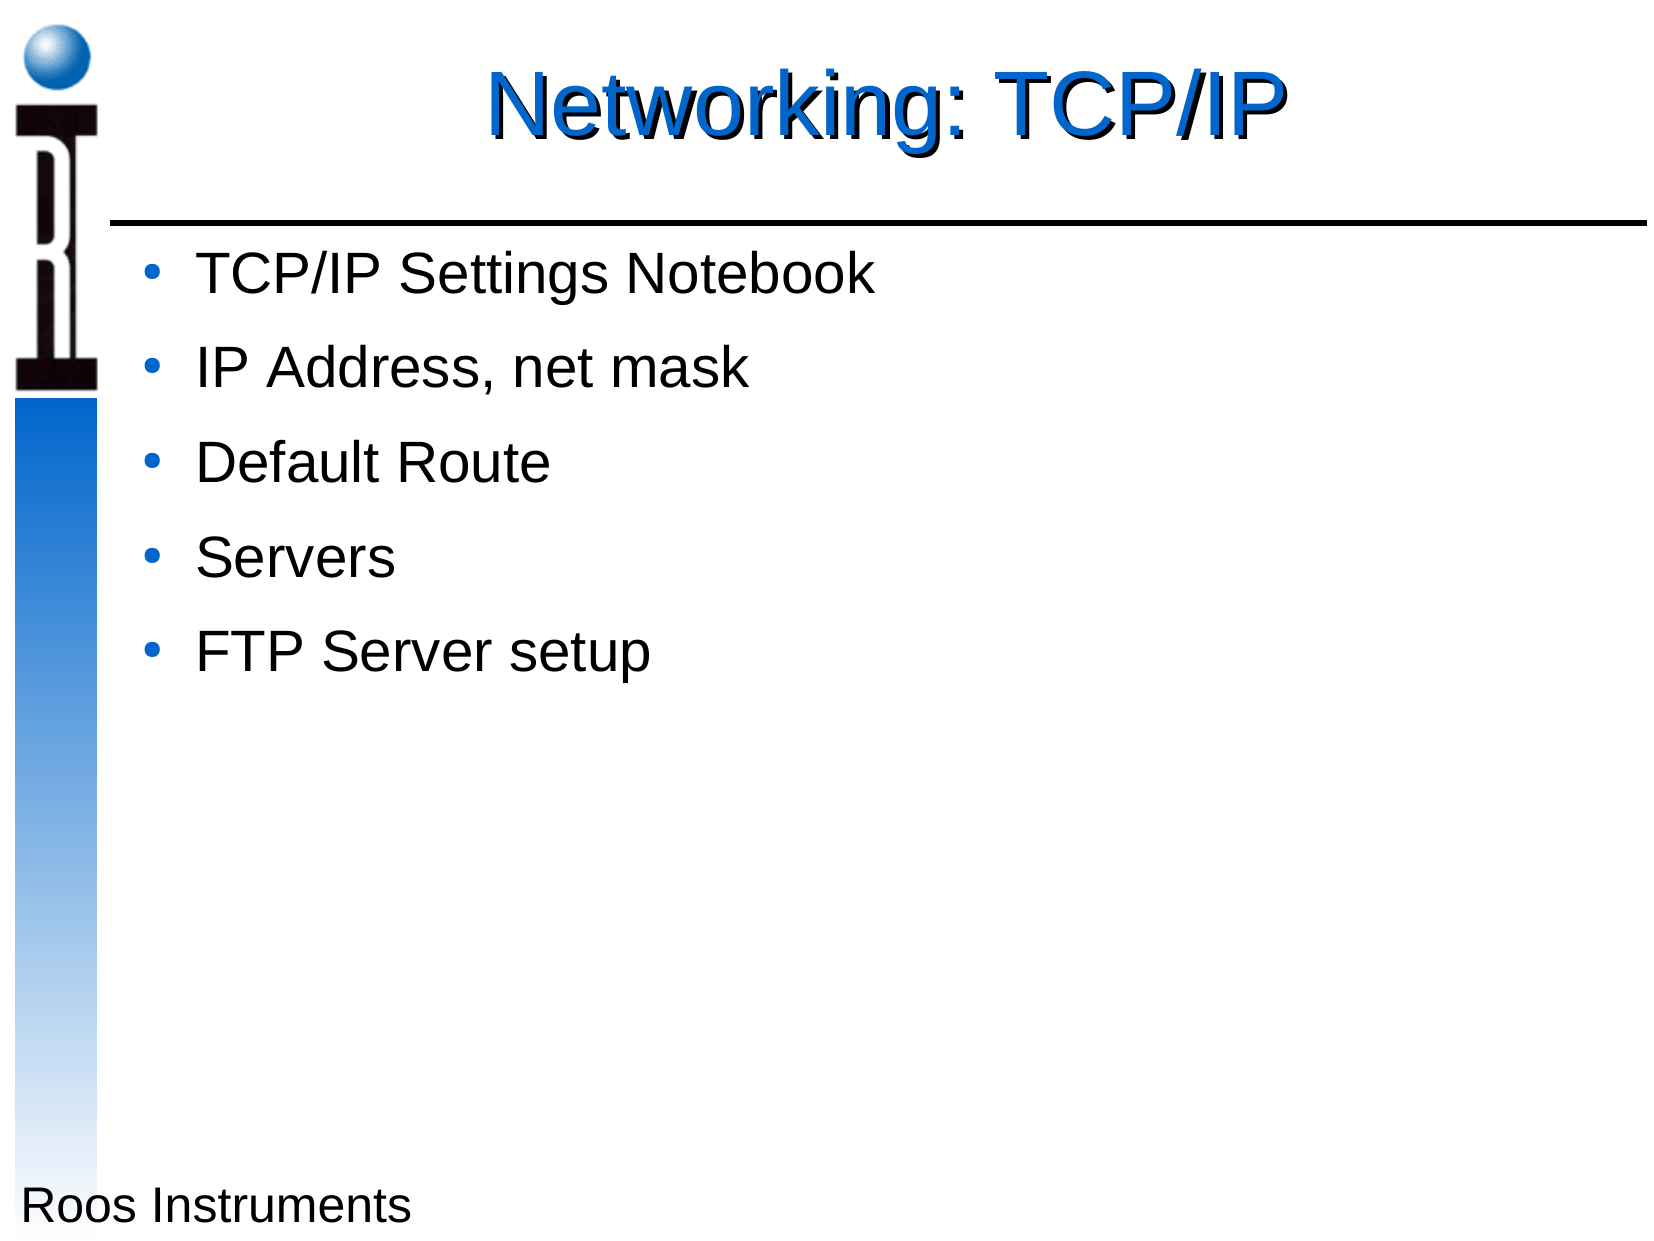

# Networking: TCP/IP
TCP/IP Settings Notebook
IP Address, net mask
Default Route
Servers
FTP Server setup